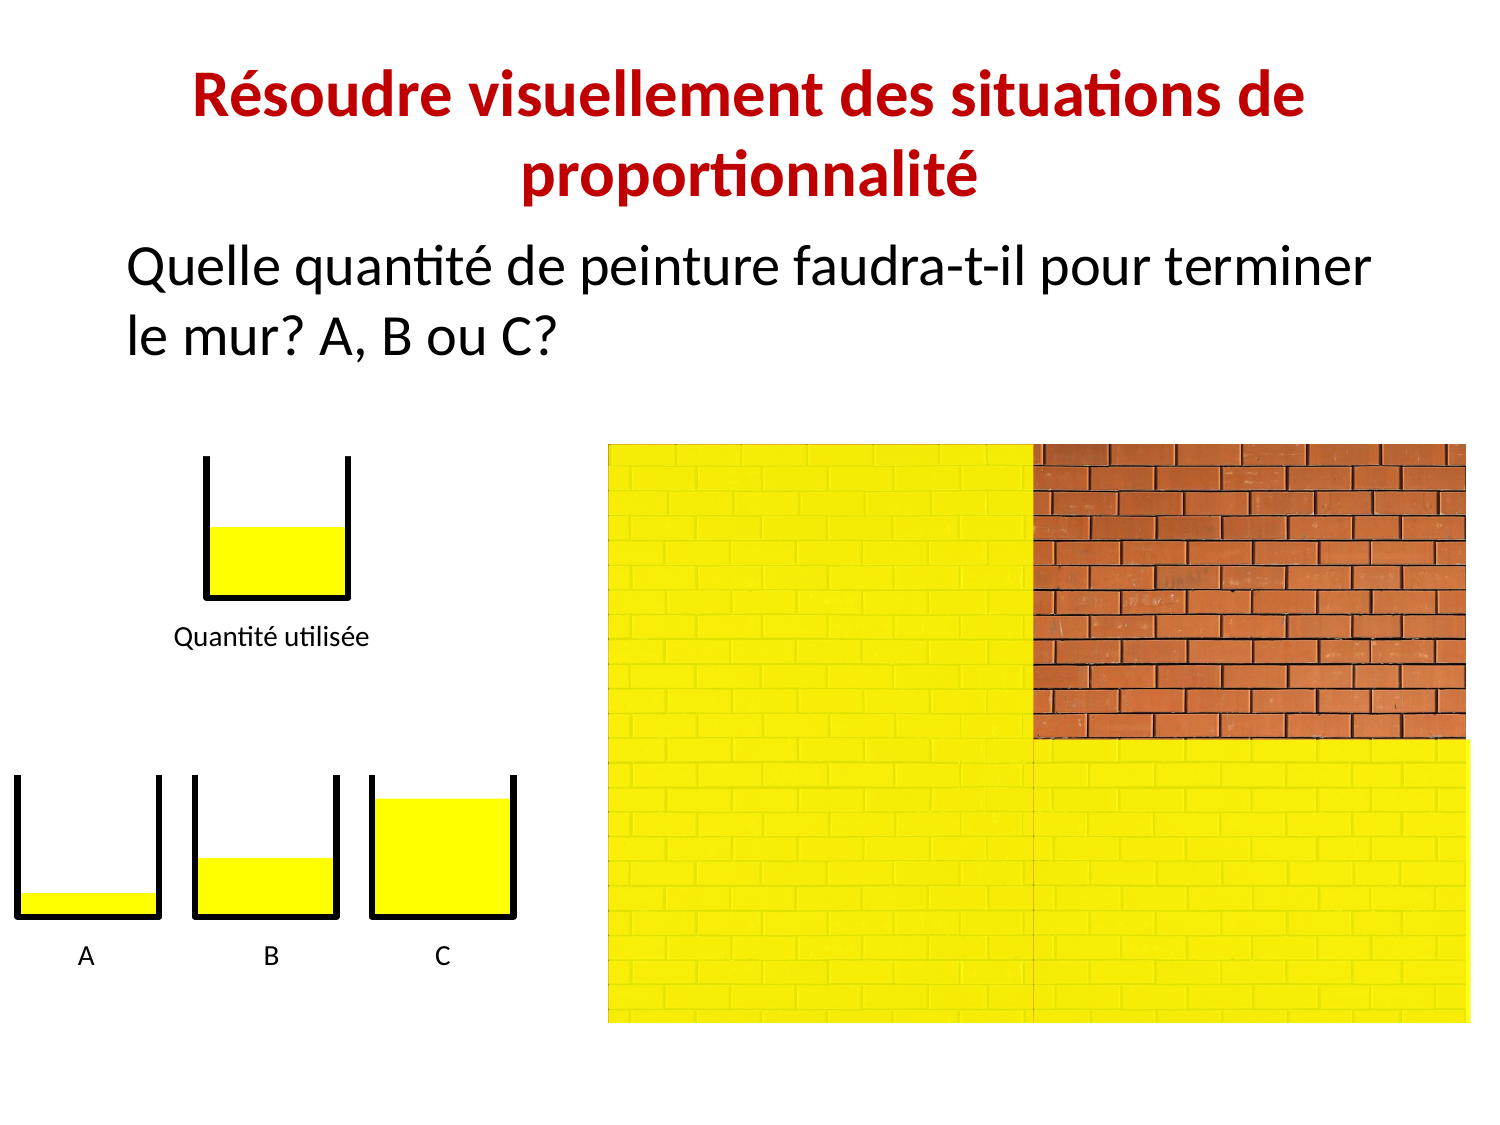

Résoudre visuellement des situations de proportionnalité
Quelle quantité de peinture faudra-t-il pour terminer le mur? A, B ou C?
Quantité utilisée
 A B C